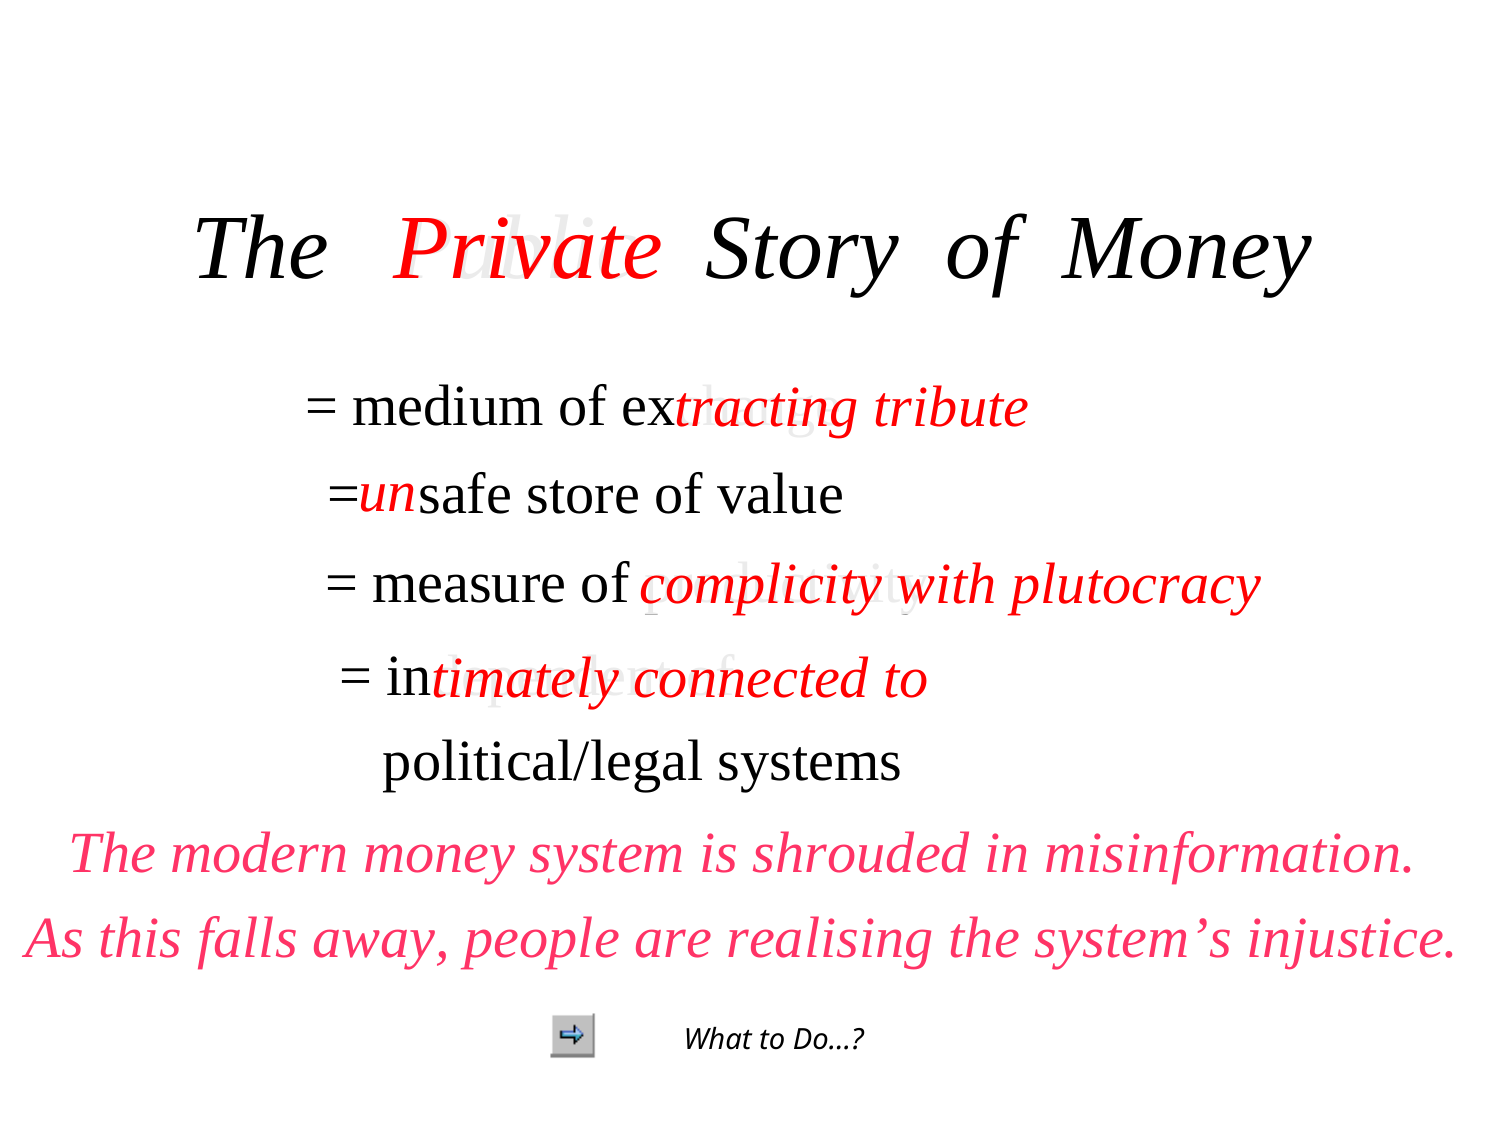

The Public Story of Money
Private
 = medium of exchange
tracting tribute
= safe store of value
un
= measure of productivity
complicity with plutocracy
= independent of
 political/legal systems
timately connected to
The modern money system is shrouded in misinformation.
As this falls away, people are realising the system’s injustice.
 What to Do...?